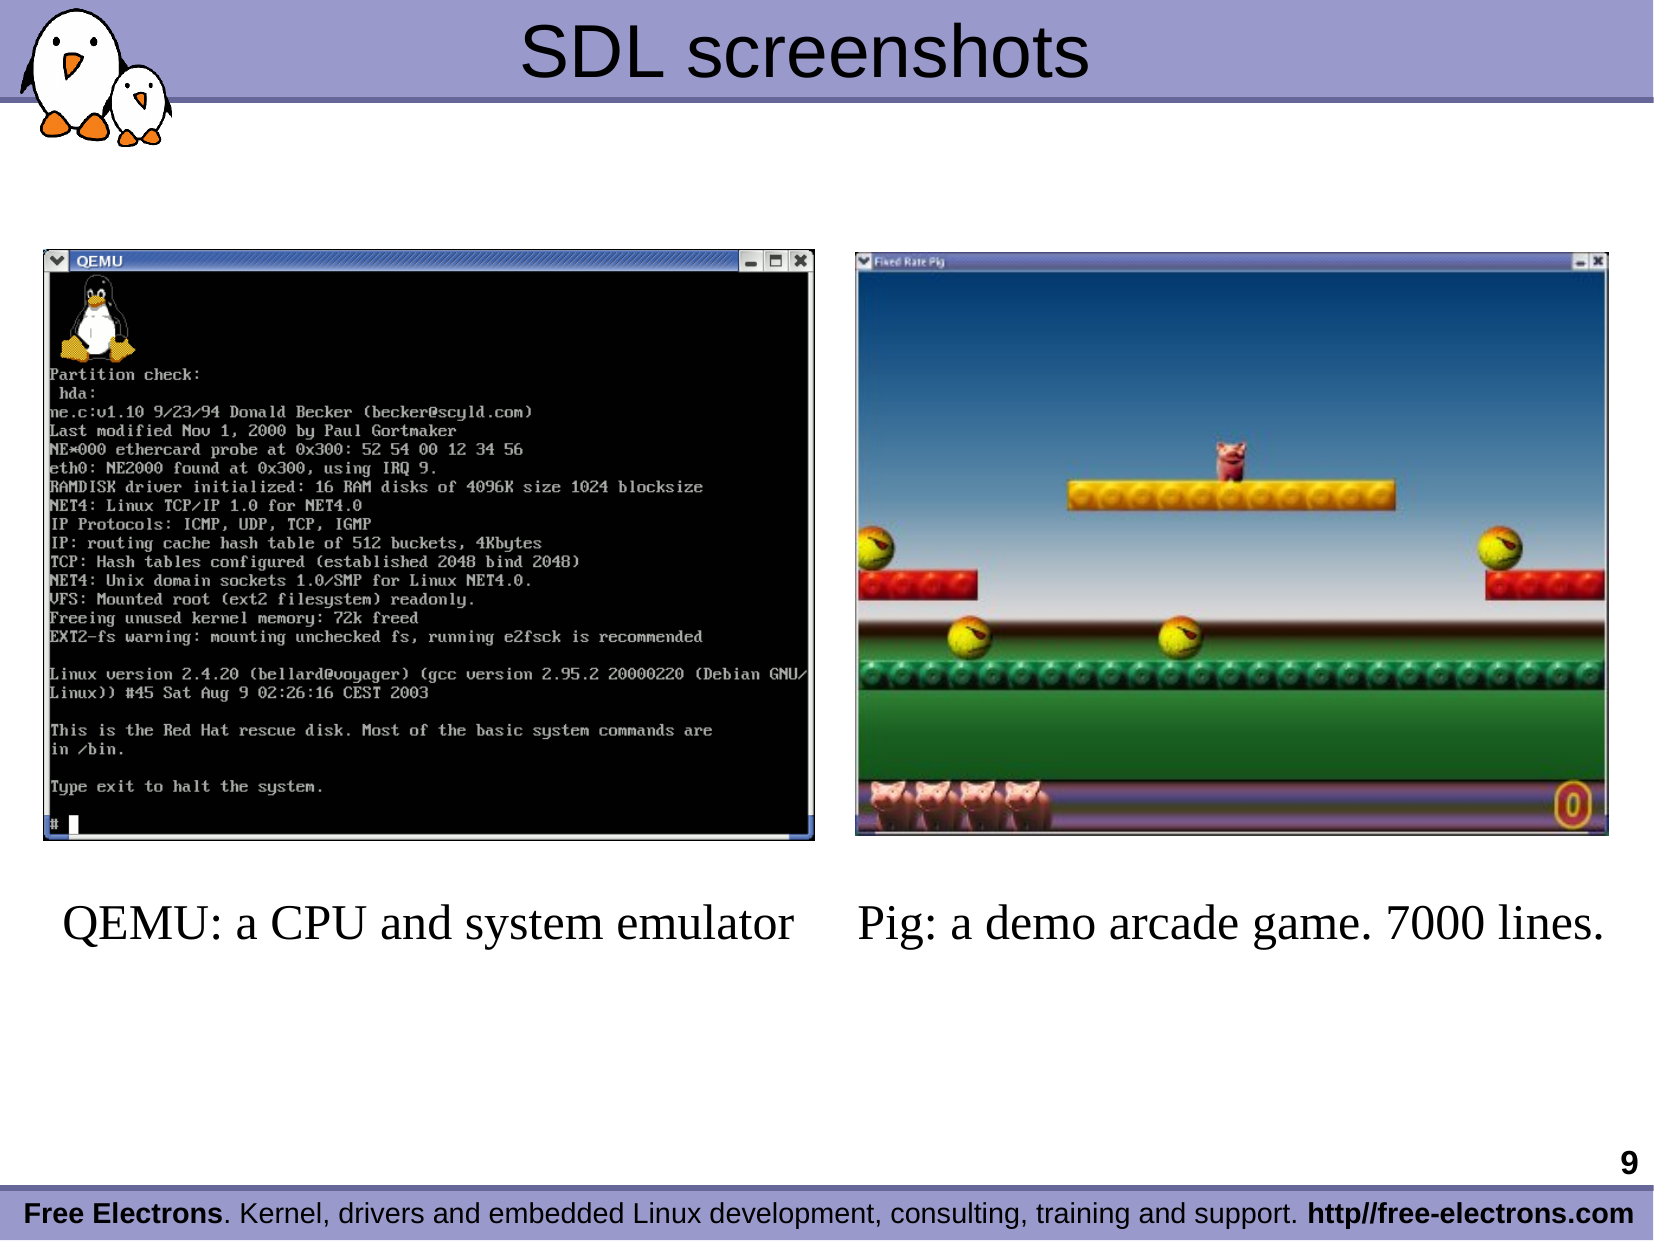

# SDL screenshots
QEMU: a CPU and system emulator
Pig: a demo arcade game. 7000 lines.